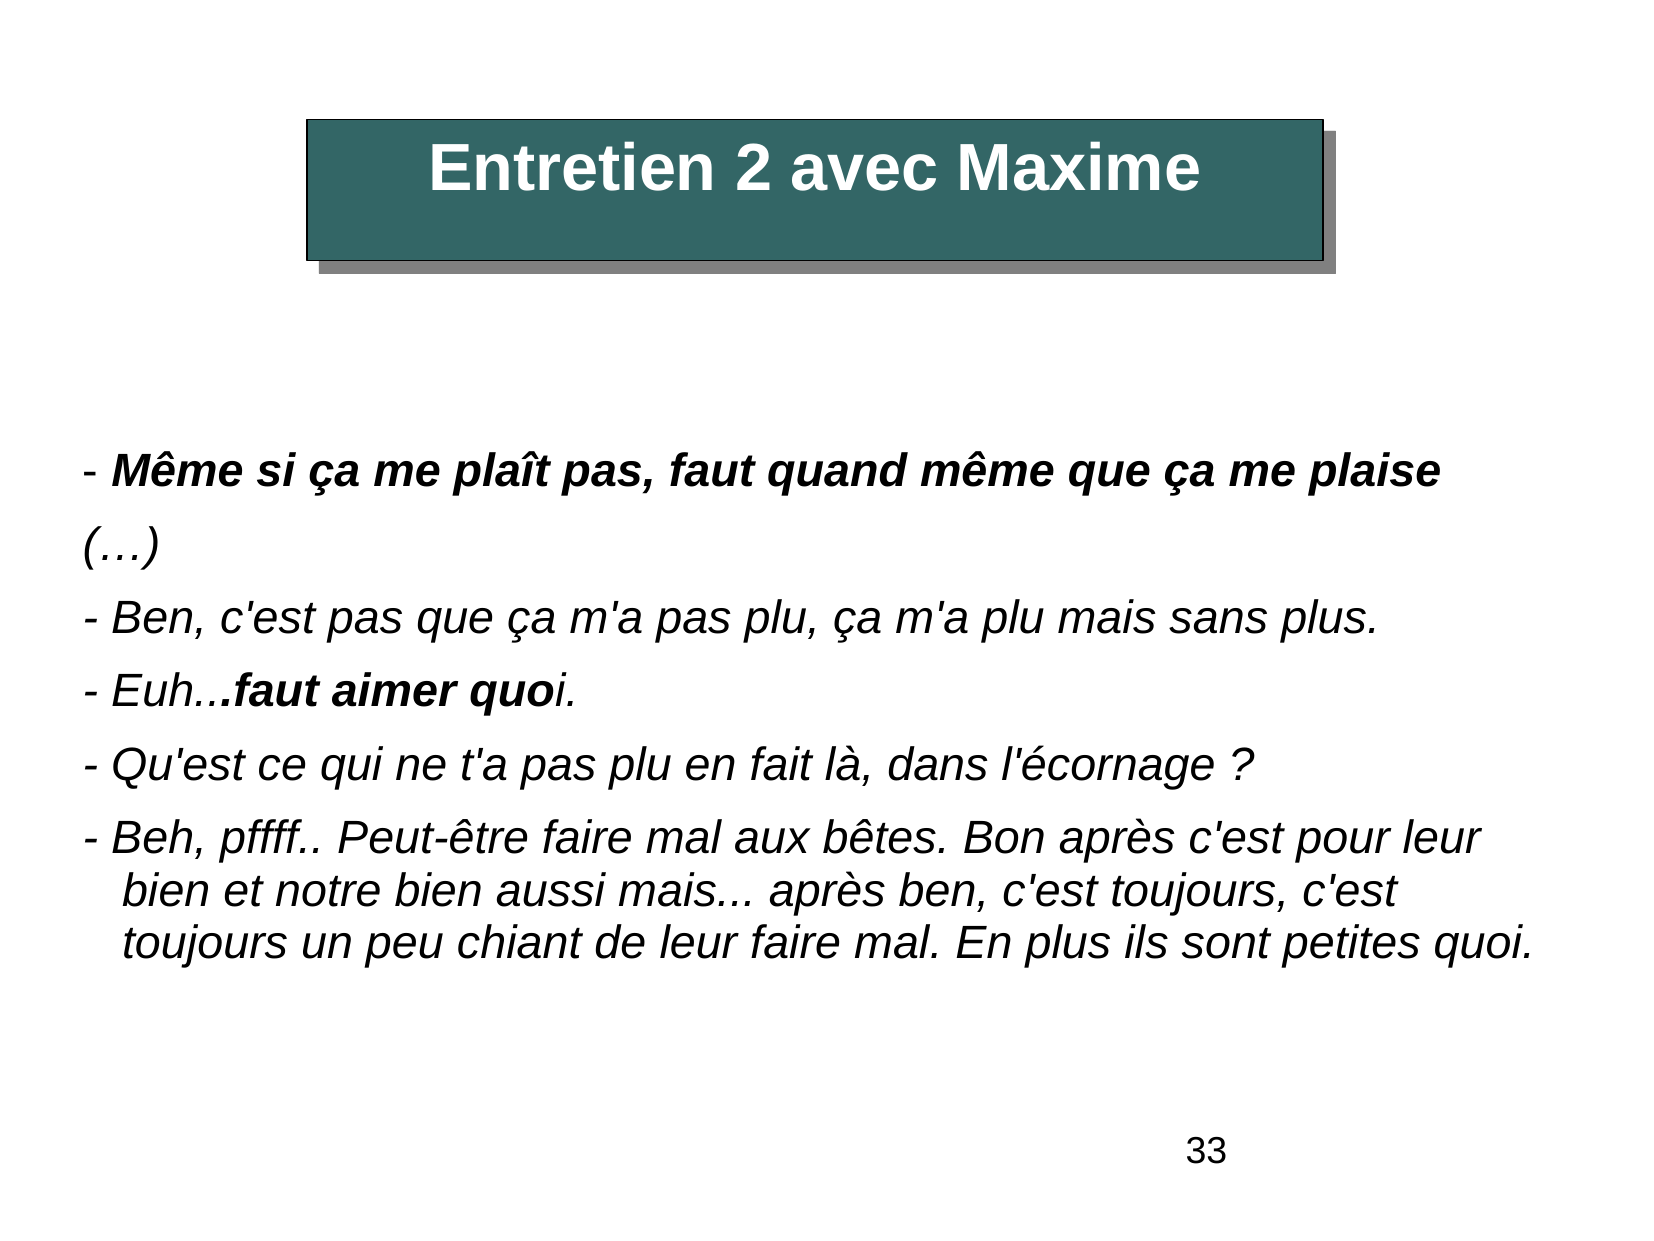

#
Entretien 2 avec Maxime
- Même si ça me plaît pas, faut quand même que ça me plaise
(…)
- Ben, c'est pas que ça m'a pas plu, ça m'a plu mais sans plus.
- Euh...faut aimer quoi.
- Qu'est ce qui ne t'a pas plu en fait là, dans l'écornage ?
- Beh, pffff.. Peut-être faire mal aux bêtes. Bon après c'est pour leur bien et notre bien aussi mais... après ben, c'est toujours, c'est toujours un peu chiant de leur faire mal. En plus ils sont petites quoi.
33